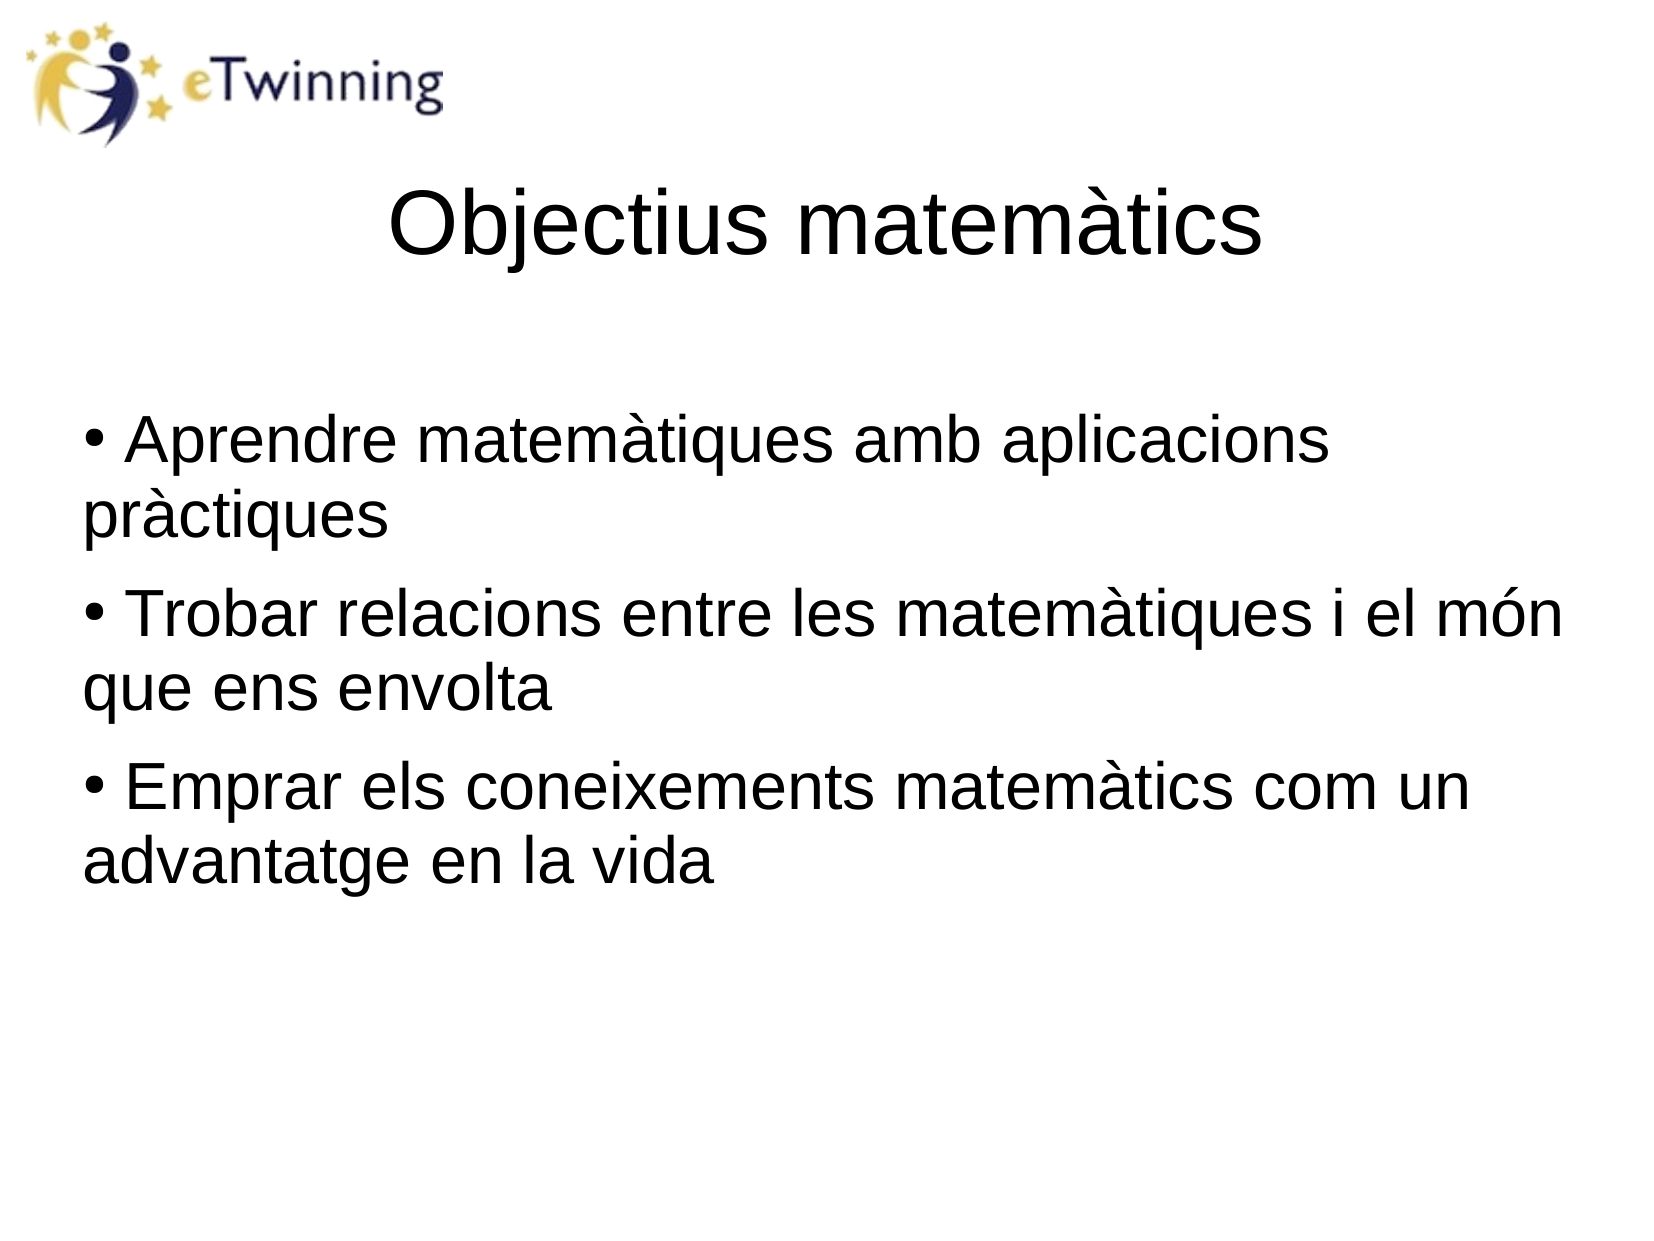

# Objectius matemàtics
 Aprendre matemàtiques amb aplicacions pràctiques
 Trobar relacions entre les matemàtiques i el món que ens envolta
 Emprar els coneixements matemàtics com un advantatge en la vida